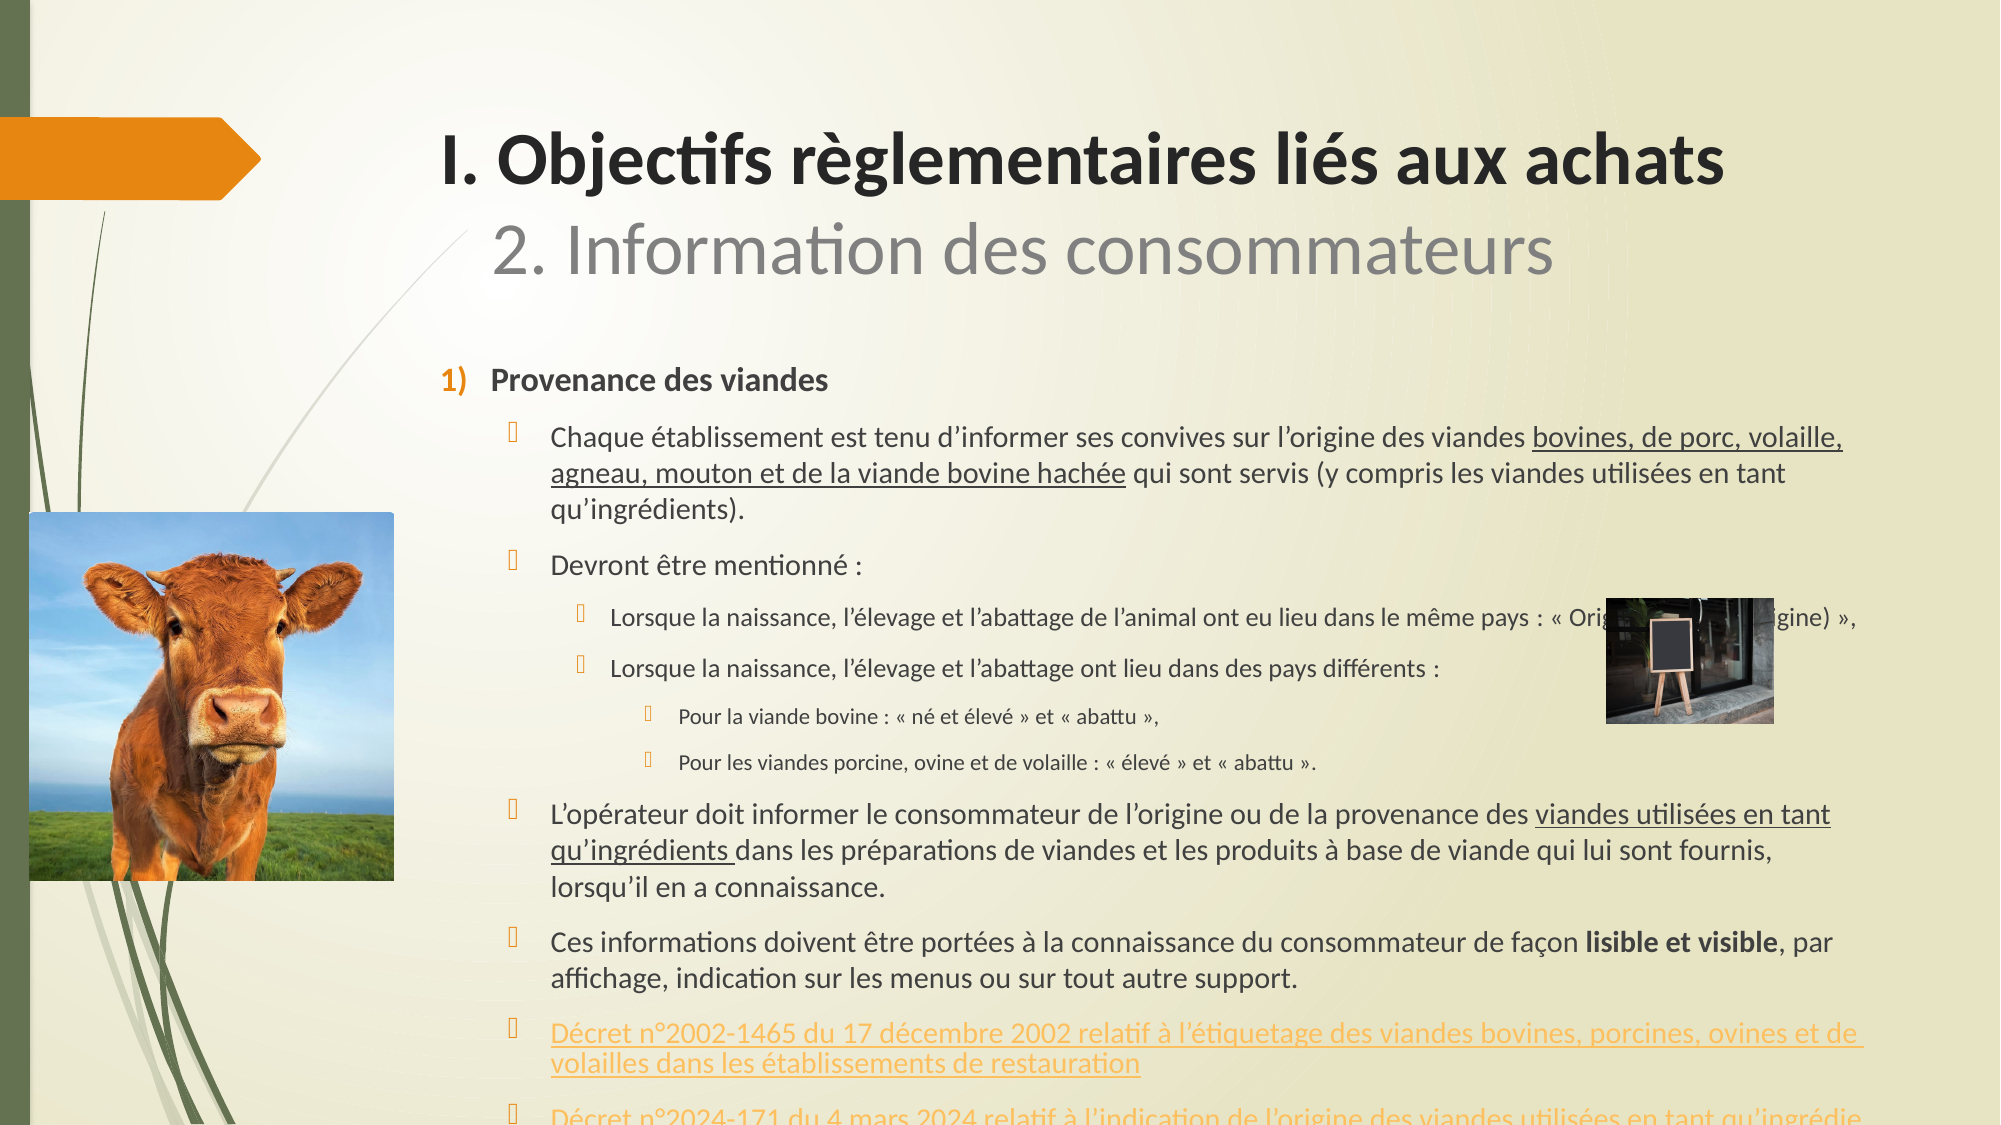

I. Objectifs règlementaires liés aux achats
 2. Information des consommateurs
# Provenance des viandes
Chaque établissement est tenu d’informer ses convives sur l’origine des viandes bovines, de porc, volaille, agneau, mouton et de la viande bovine hachée qui sont servis (y compris les viandes utilisées en tant qu’ingrédients).
Devront être mentionné :
Lorsque la naissance, l’élevage et l’abattage de l’animal ont eu lieu dans le même pays : « Origine : (pays d’origine) »,
Lorsque la naissance, l’élevage et l’abattage ont lieu dans des pays différents :
Pour la viande bovine : « né et élevé » et « abattu »,
Pour les viandes porcine, ovine et de volaille : « élevé » et « abattu ».
L’opérateur doit informer le consommateur de l’origine ou de la provenance des viandes utilisées en tant qu’ingrédients dans les préparations de viandes et les produits à base de viande qui lui sont fournis, lorsqu’il en a connaissance.
Ces informations doivent être portées à la connaissance du consommateur de façon lisible et visible, par affichage, indication sur les menus ou sur tout autre support.
Décret n°2002-1465 du 17 décembre 2002 relatif à l’étiquetage des viandes bovines, porcines, ovines et de volailles dans les établissements de restauration
Décret n°2024-171 du 4 mars 2024 relatif à l’indication de l’origine des viandes utilisées en tant qu’ingrédients dans des préparations de viandes et des produits à base de viande applicable aux établissements de restauration